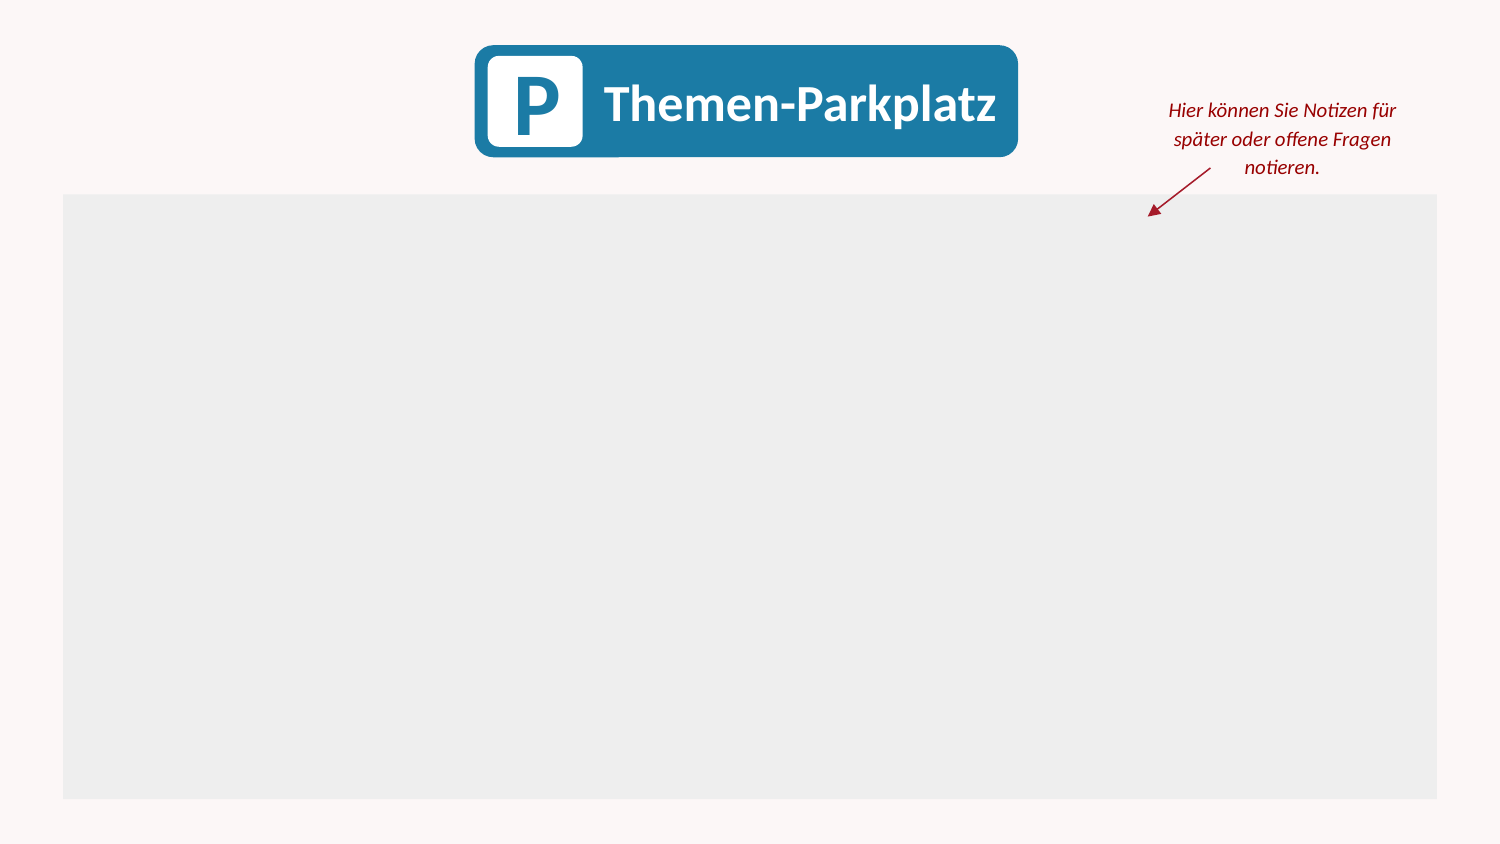

P
Themen-Parkplatz
Hier können Sie Notizen für später oder offene Fragen notieren.